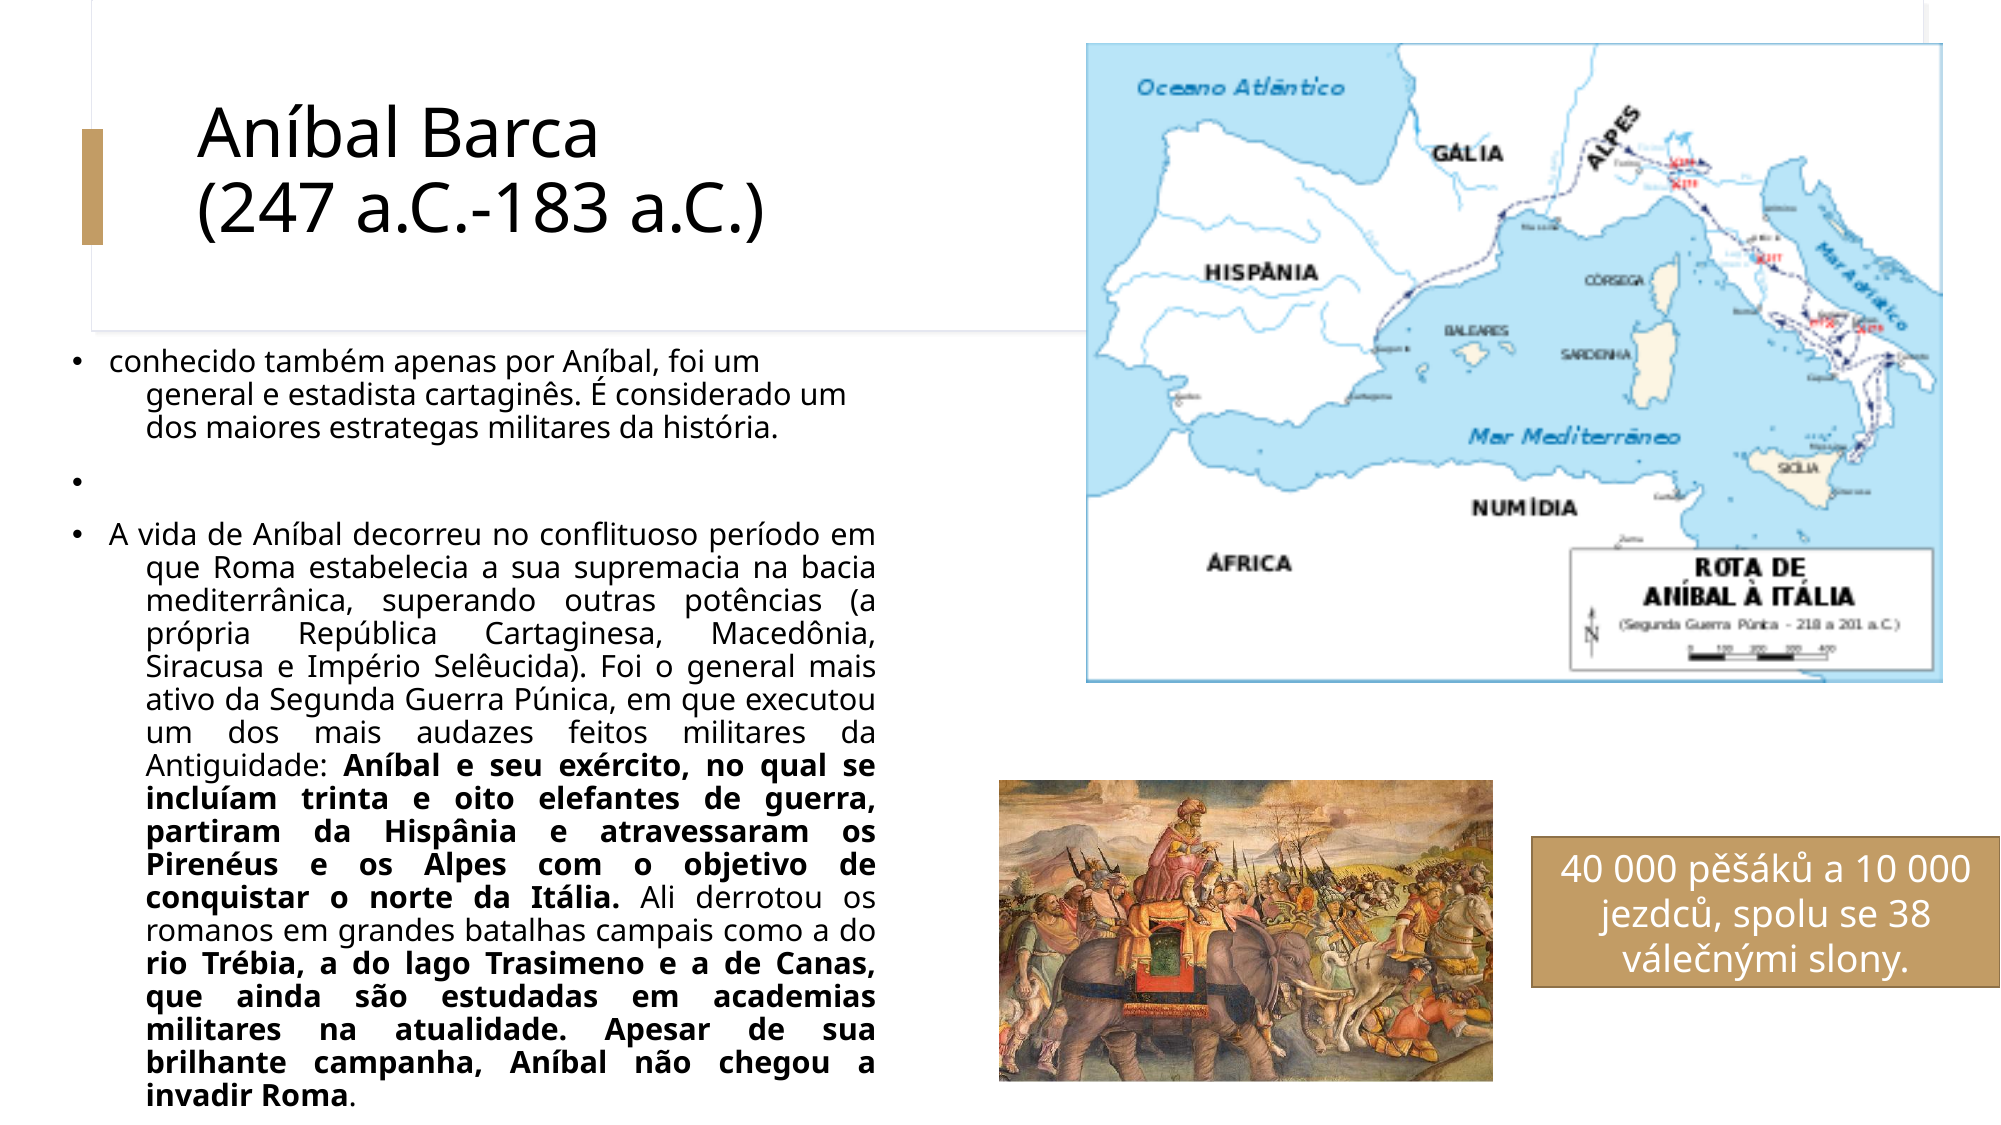

# Aníbal Barca​ (247 a.C.-183 a.C.)
conhecido também apenas por Aníbal, foi um general e estadista cartaginês. É considerado um dos maiores estrategas militares da história.
A vida de Aníbal decorreu no conflituoso período em que Roma estabelecia a sua supremacia na bacia mediterrânica, superando outras potências (a própria República Cartaginesa, Macedônia, Siracusa e Império Selêucida). Foi o general mais ativo da Segunda Guerra Púnica, em que executou um dos mais audazes feitos militares da Antiguidade: Aníbal e seu exército, no qual se incluíam trinta e oito elefantes de guerra, partiram da Hispânia e atravessaram os Pirenéus e os Alpes com o objetivo de conquistar o norte da Itália. Ali derrotou os romanos em grandes batalhas campais como a do rio Trébia, a do lago Trasimeno e a de Canas, que ainda são estudadas em academias militares na atualidade. Apesar de sua brilhante campanha, Aníbal não chegou a invadir Roma.
40 000 pěšáků a 10 000 jezdců, spolu se 38 válečnými slony.